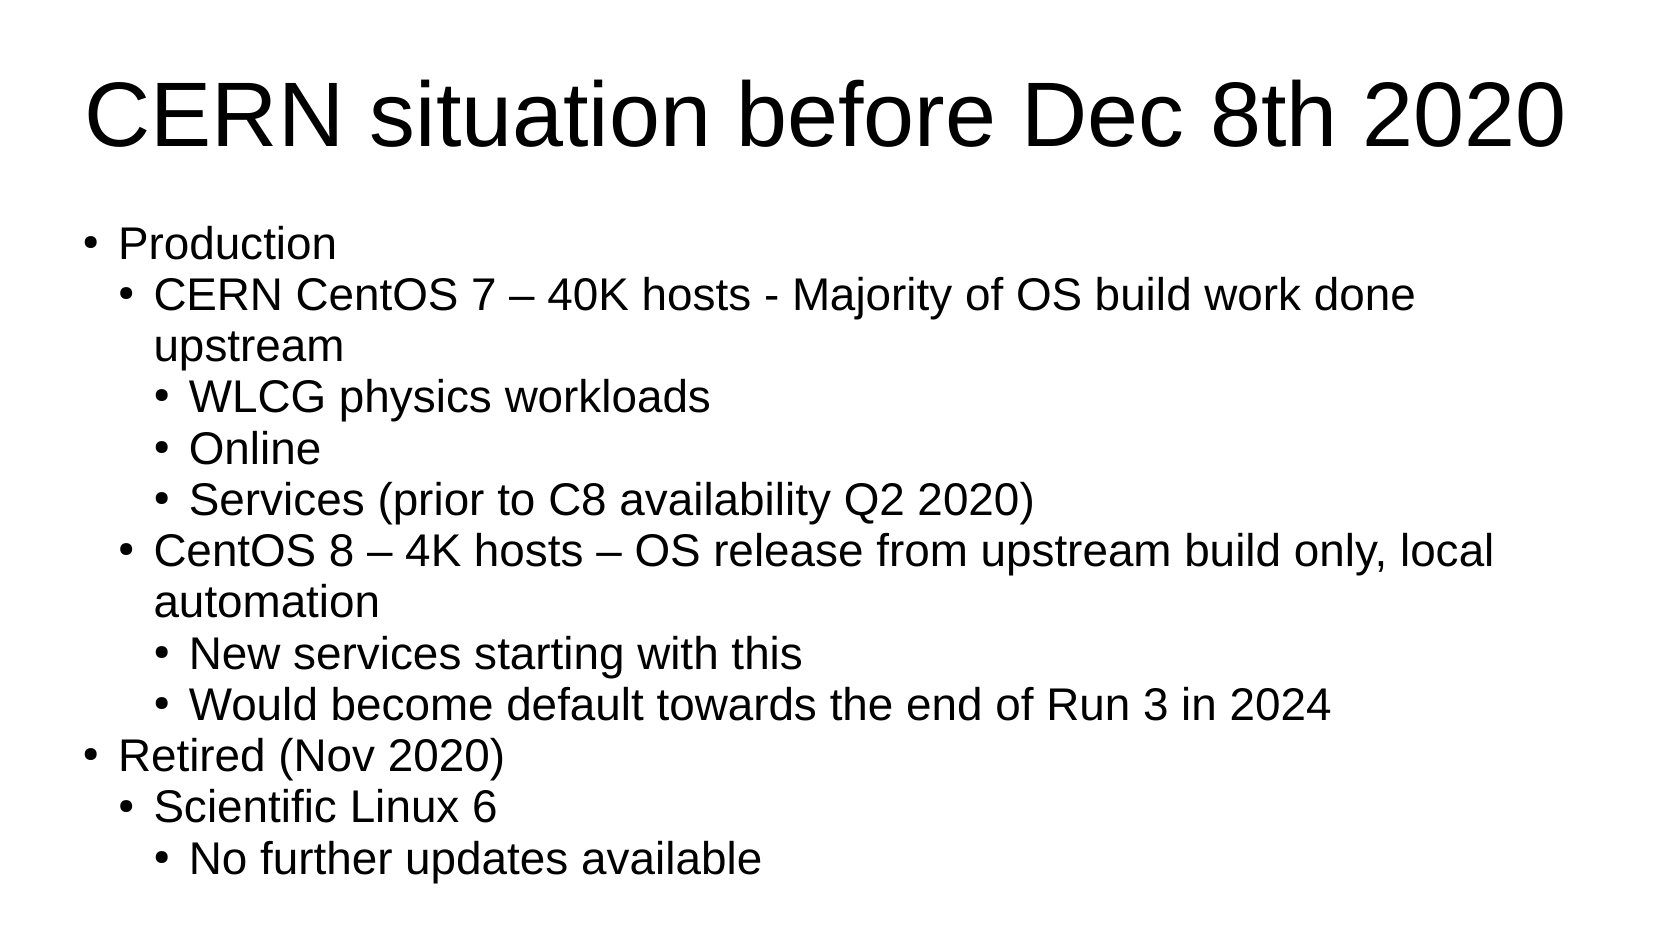

# CERN situation before Dec 8th 2020
Production
CERN CentOS 7 – 40K hosts - Majority of OS build work done upstream
WLCG physics workloads
Online
Services (prior to C8 availability Q2 2020)
CentOS 8 – 4K hosts – OS release from upstream build only, local automation
New services starting with this
Would become default towards the end of Run 3 in 2024
Retired (Nov 2020)
Scientific Linux 6
No further updates available